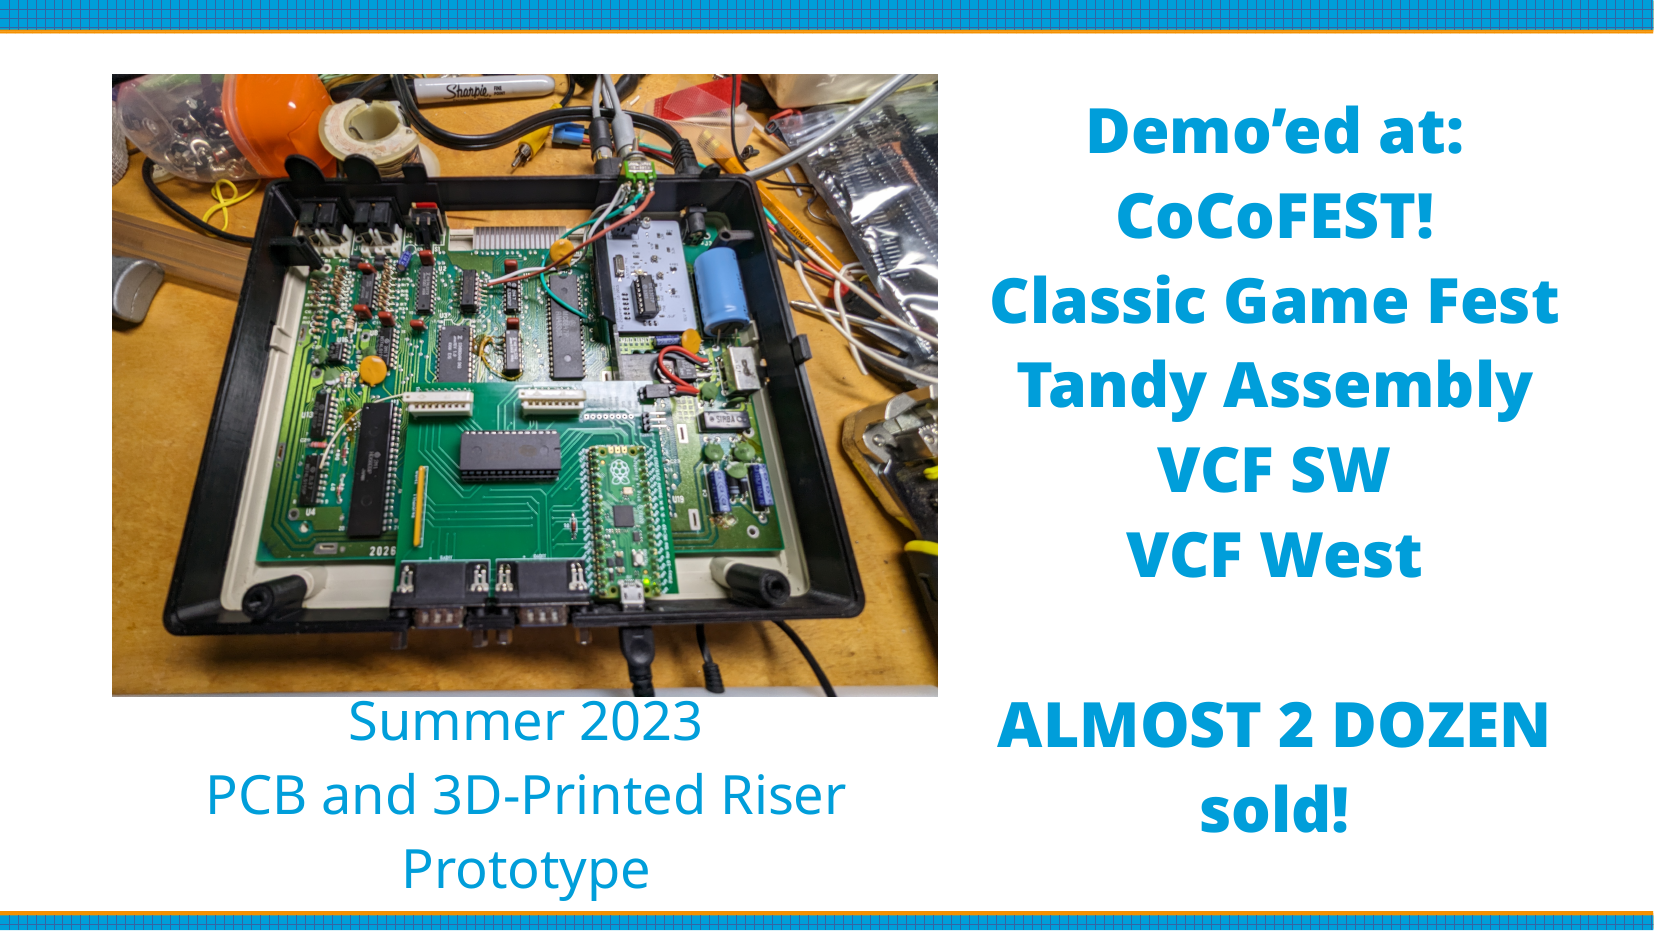

Demo’ed at:
CoCoFEST!
Classic Game Fest
Tandy Assembly
VCF SW
VCF West
ALMOST 2 DOZEN sold!
Summer 2023
PCB and 3D-Printed Riser Prototype